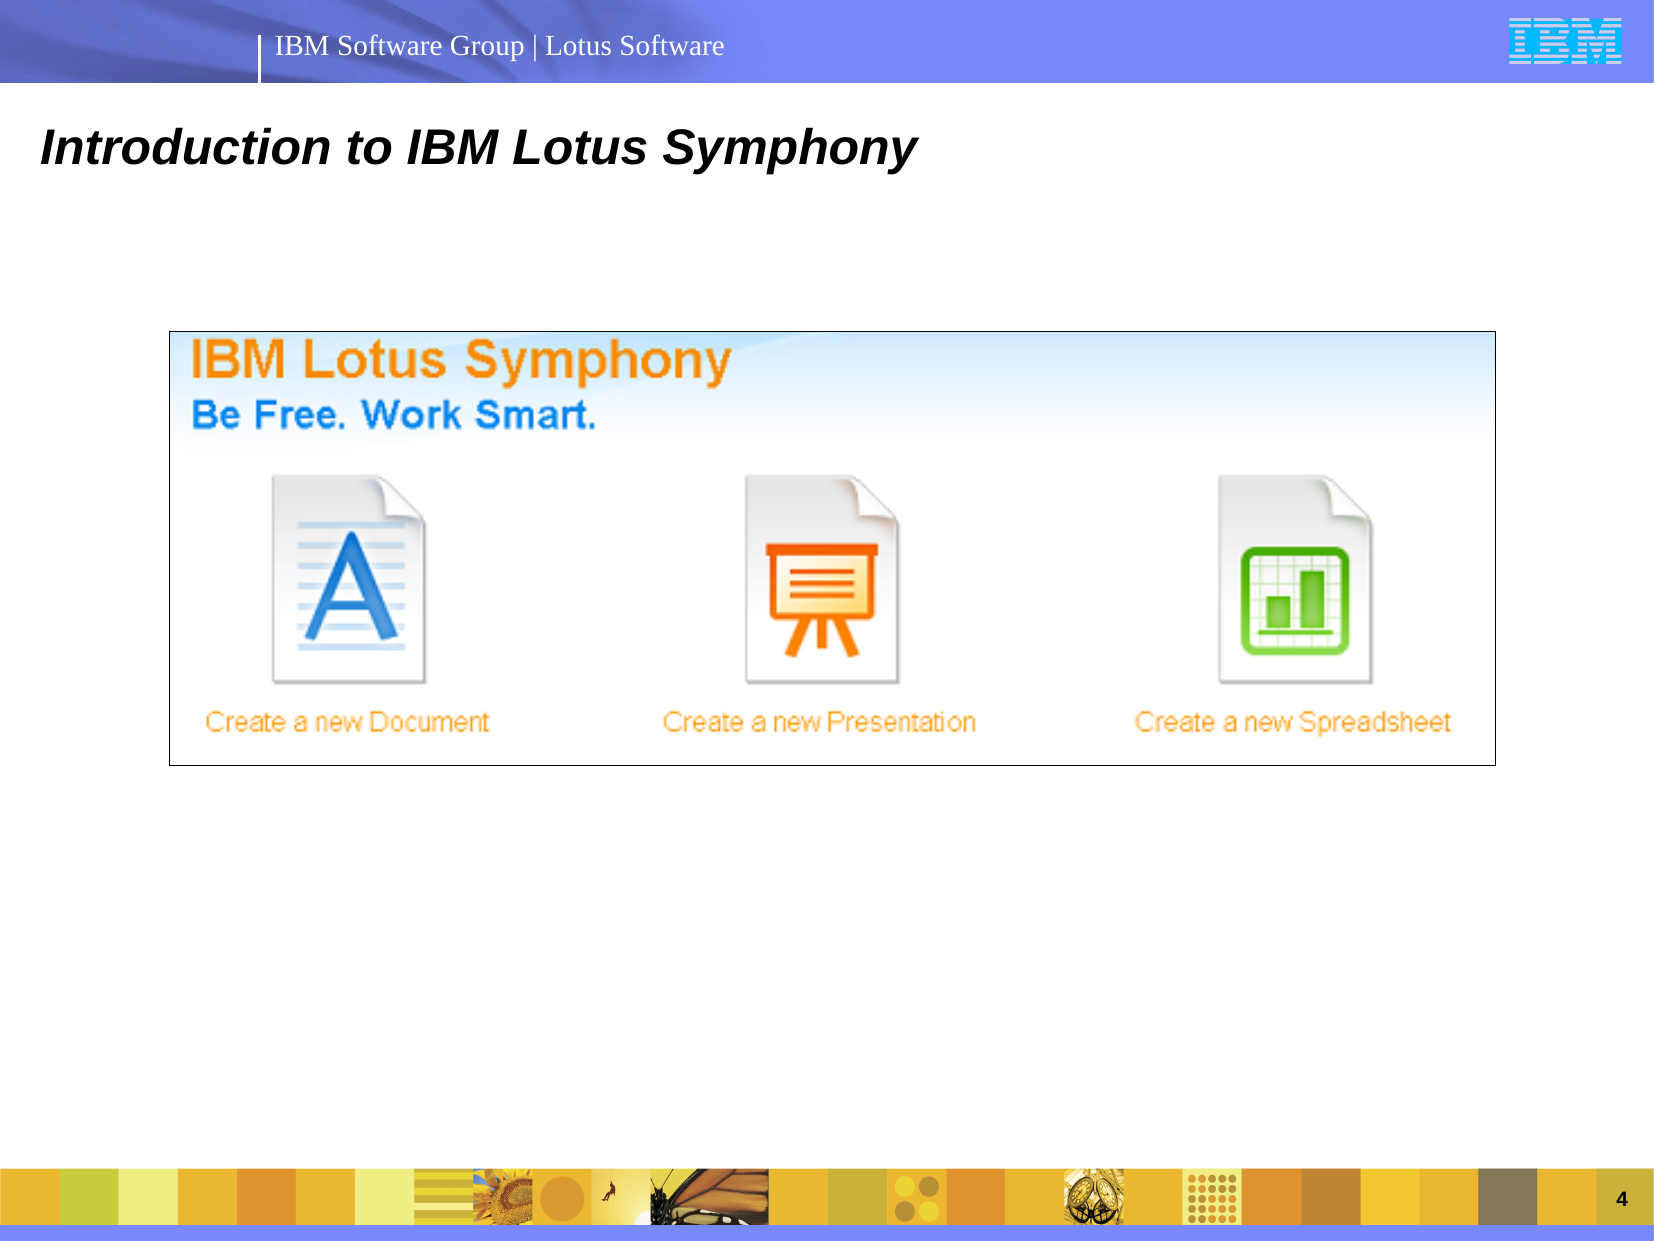

# Introduction to IBM Lotus Symphony
4